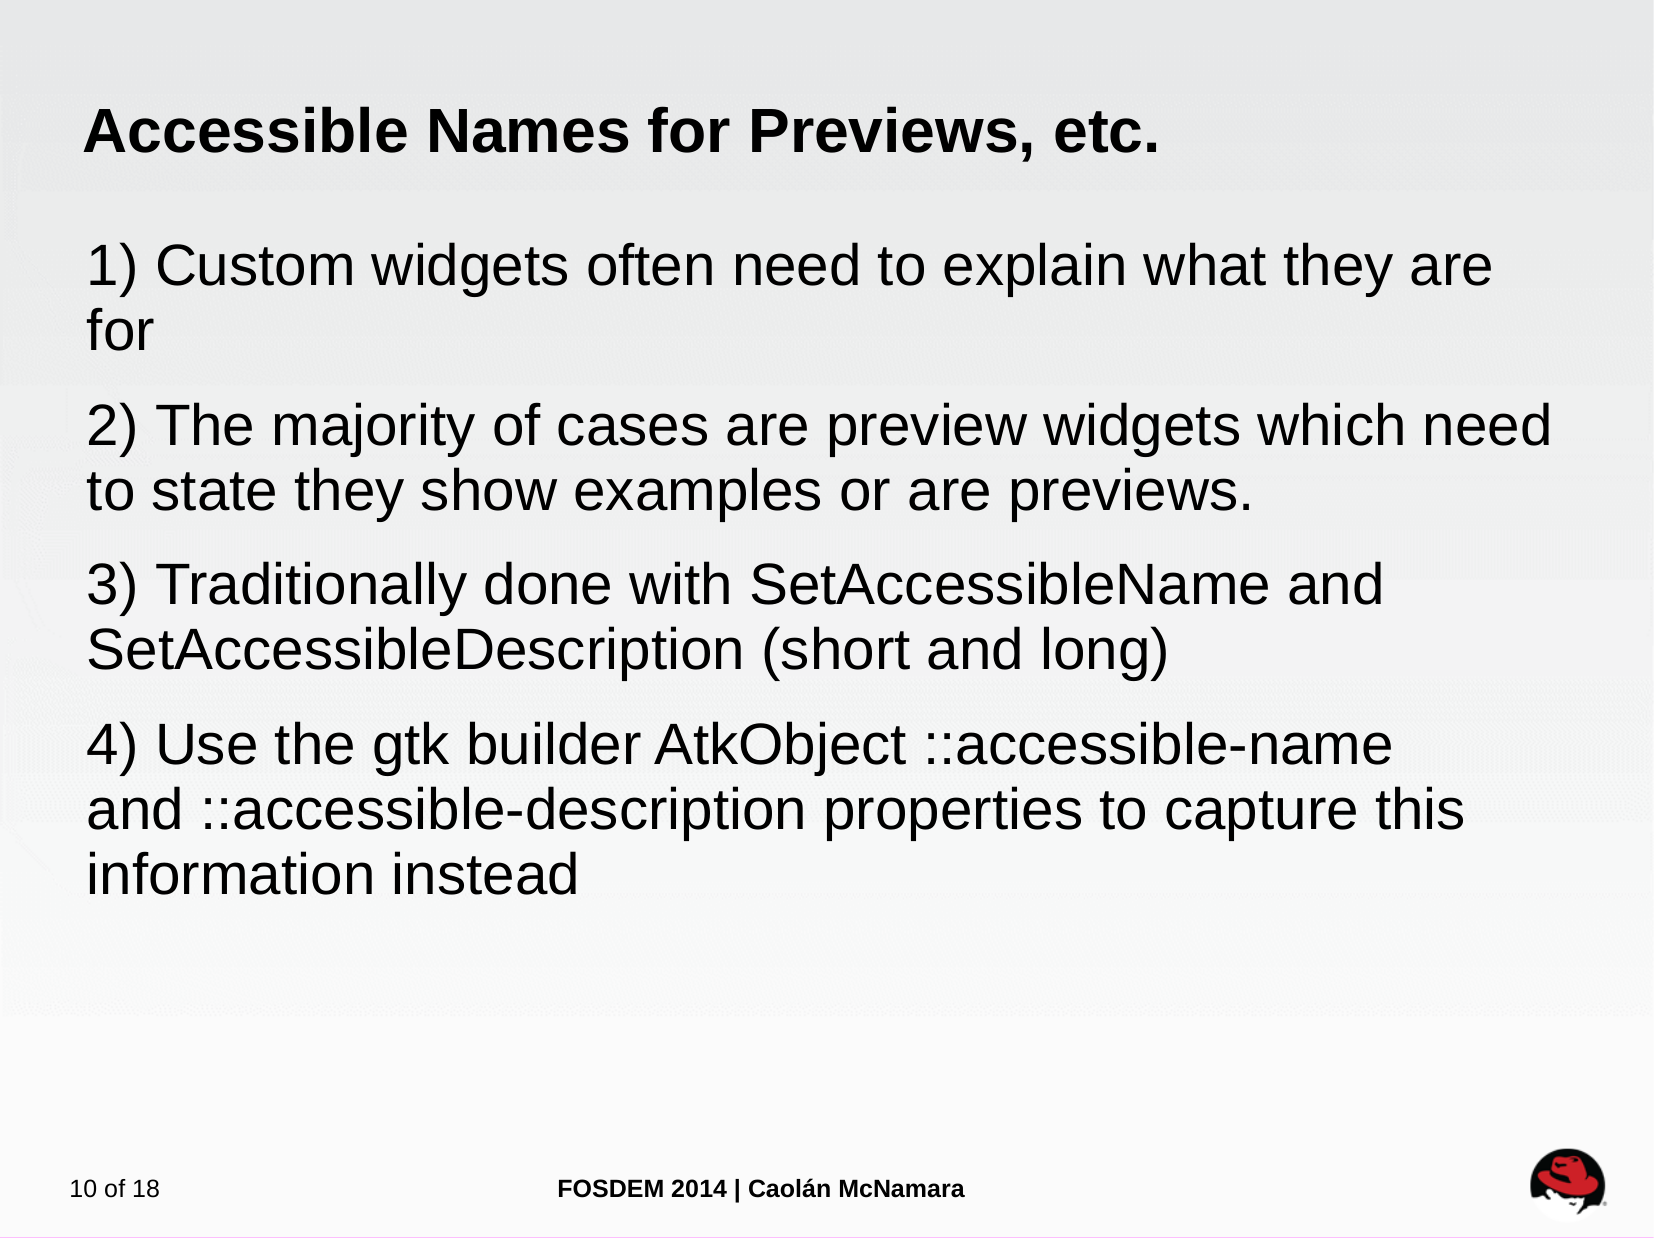

# Accessible Names for Previews, etc.
 Custom widgets often need to explain what they are for
 The majority of cases are preview widgets which need to state they show examples or are previews.
 Traditionally done with SetAccessibleName and SetAccessibleDescription (short and long)
 Use the gtk builder AtkObject ::accessible-name and ::accessible-description properties to capture this information instead